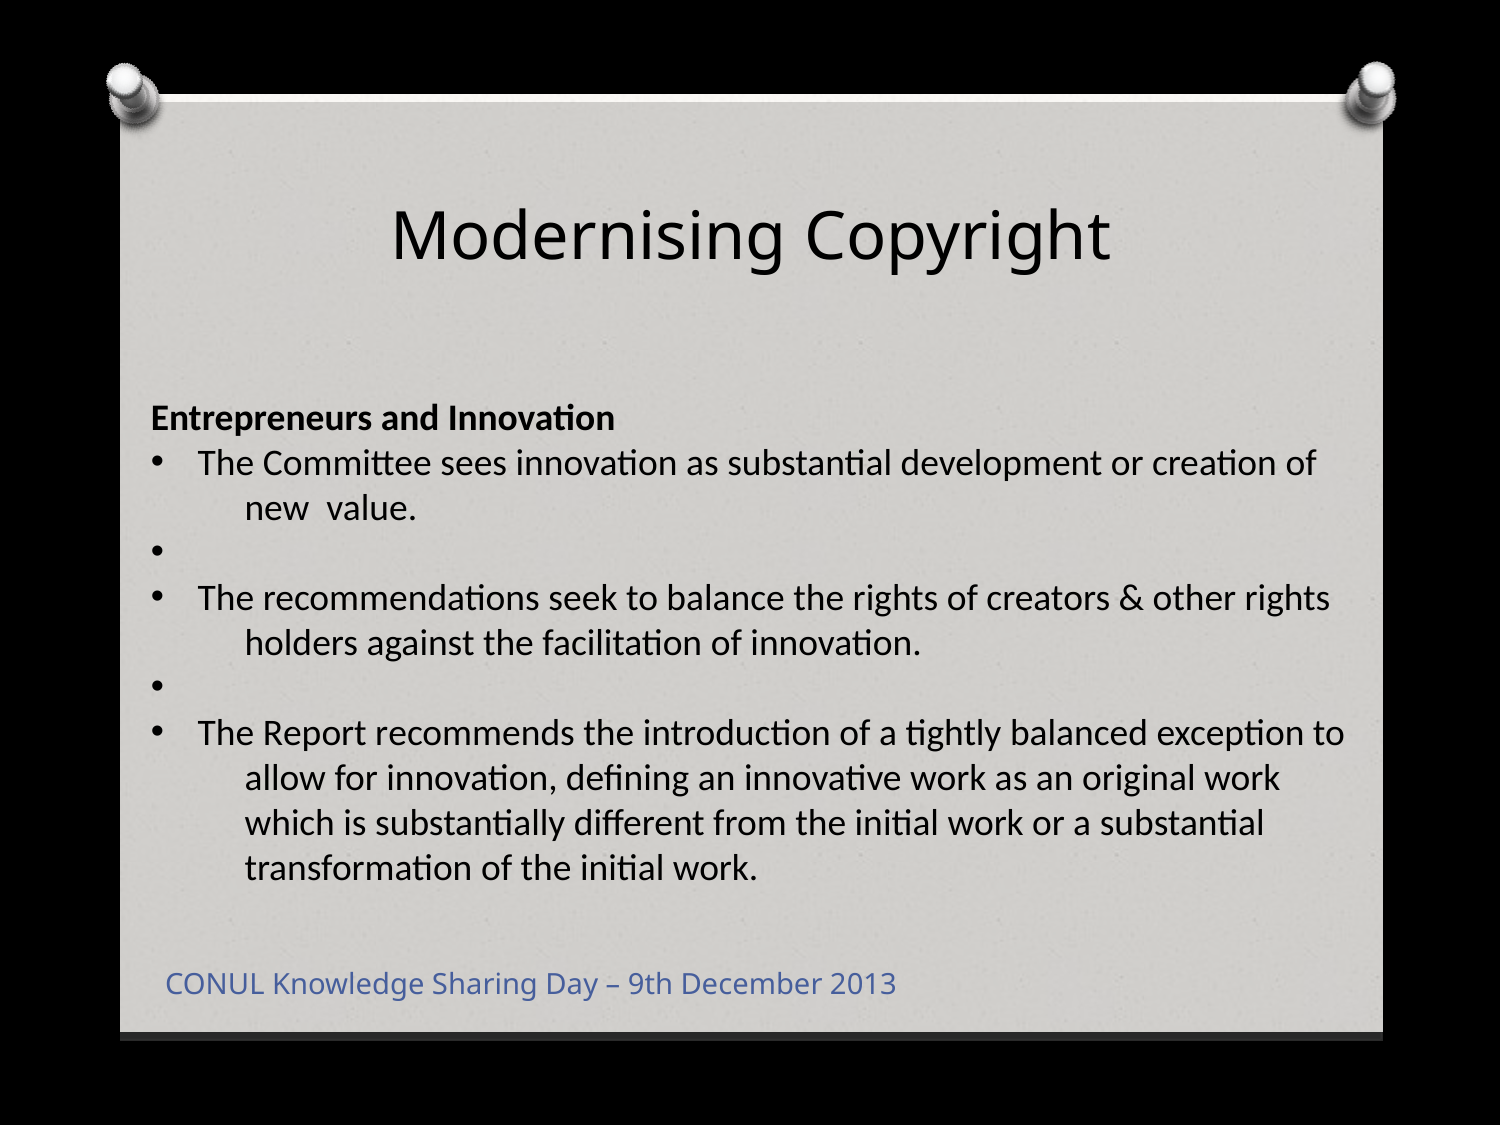

# Modernising Copyright
Entrepreneurs and Innovation
The Committee sees innovation as substantial development or creation of new value.
The recommendations seek to balance the rights of creators & other rights holders against the facilitation of innovation.
The Report recommends the introduction of a tightly balanced exception to allow for innovation, defining an innovative work as an original work which is substantially different from the initial work or a substantial transformation of the initial work.
CONUL Knowledge Sharing Day – 9th December 2013